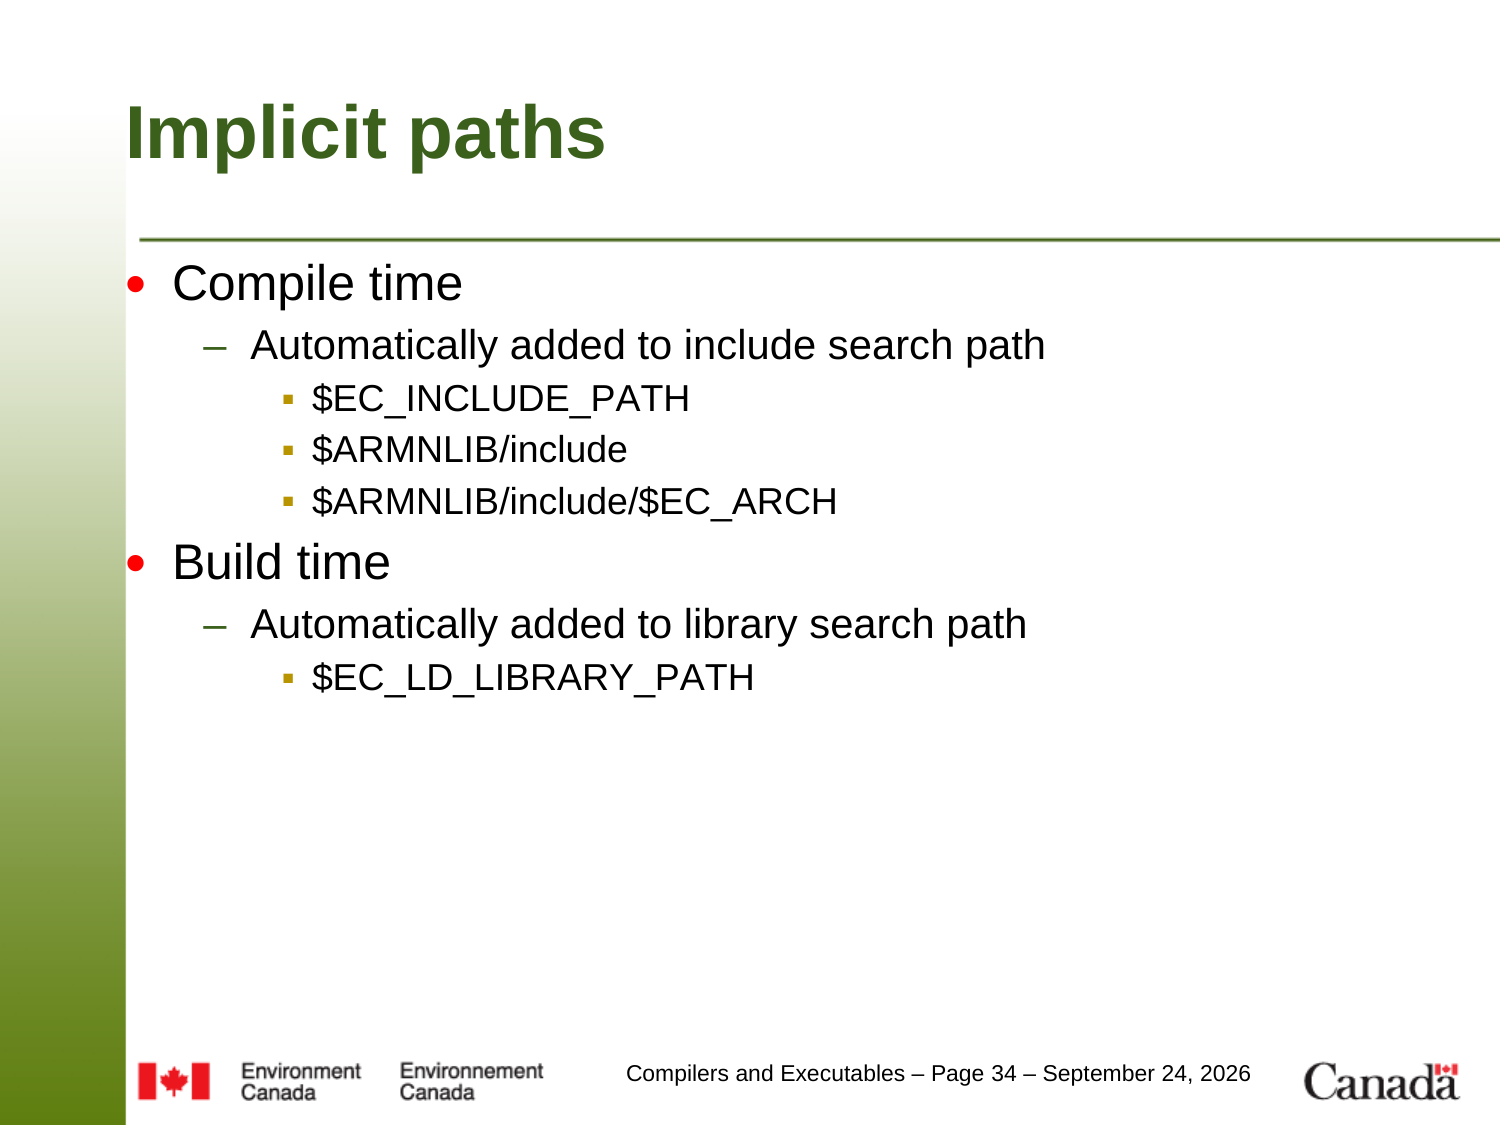

# Implicit paths
Compile time
Automatically added to include search path
$EC_INCLUDE_PATH
$ARMNLIB/include
$ARMNLIB/include/$EC_ARCH
Build time
Automatically added to library search path
$EC_LD_LIBRARY_PATH